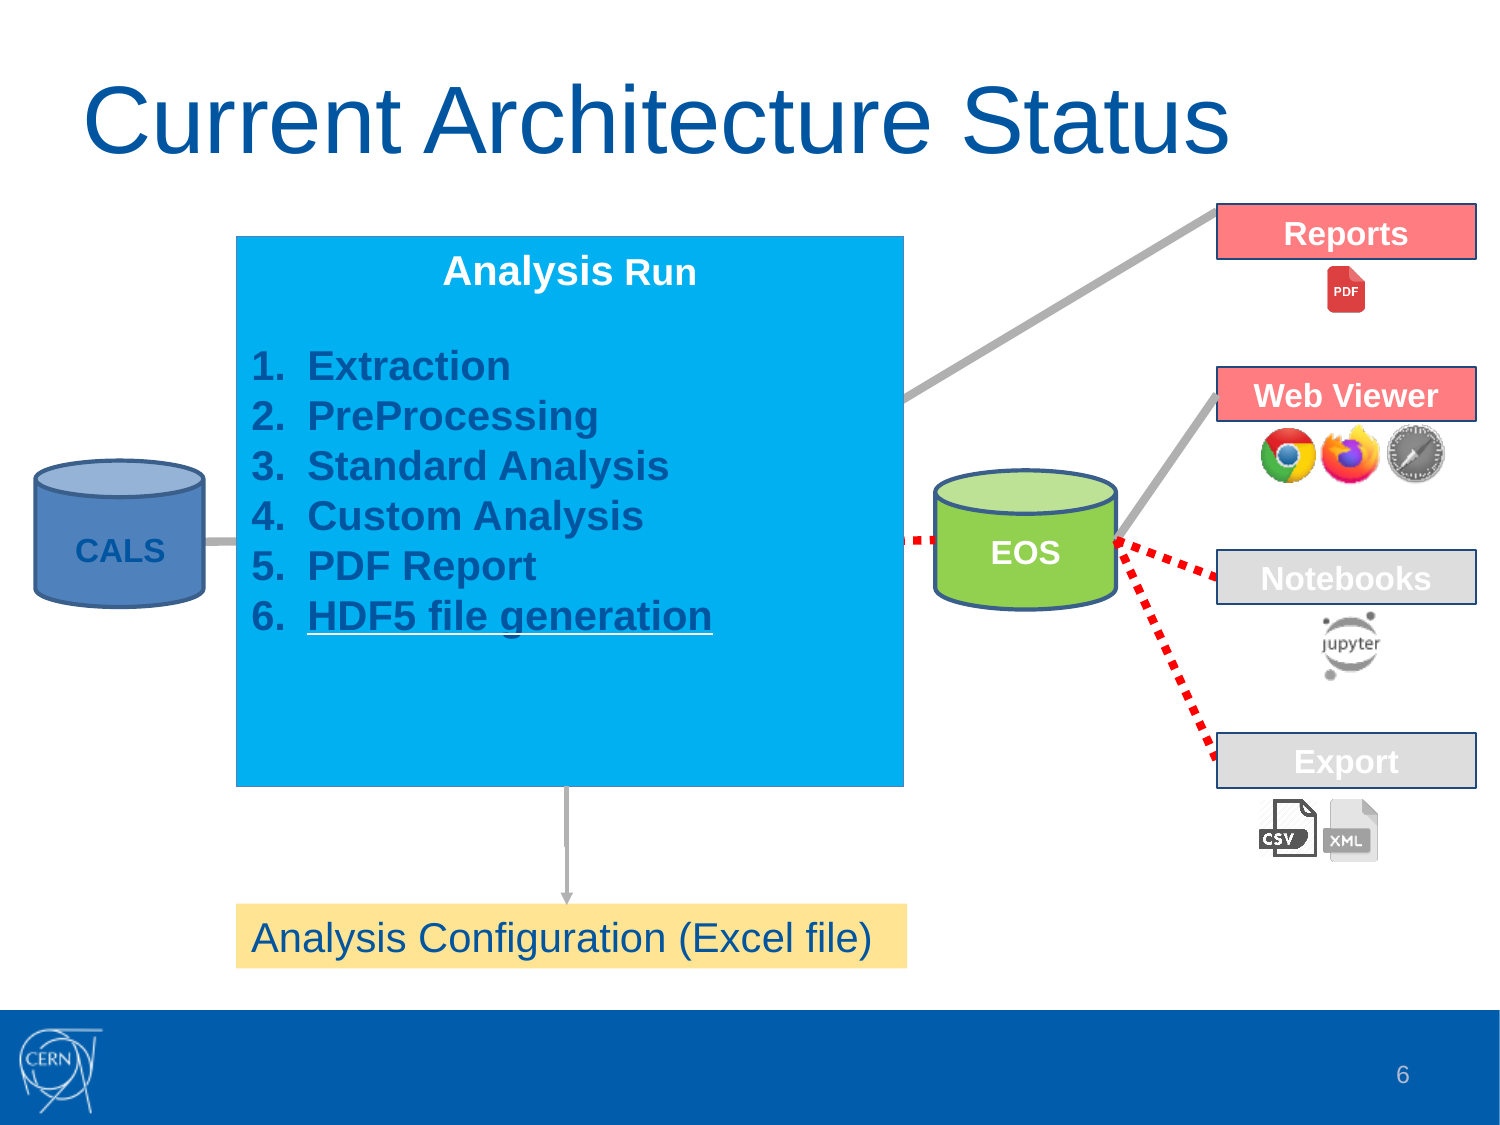

Current Architecture Status
Reports
Analysis Run
Extraction
PreProcessing
Standard Analysis
Custom Analysis
PDF Report
HDF5 file generation
Web Viewer
Extraction
PreProcessing
Standard Analysis
Custom Analysis
PostProcessing
Formatting
NXCALS
CALS
EOS
Notebooks
Export
Analysis Configuration (Excel file)